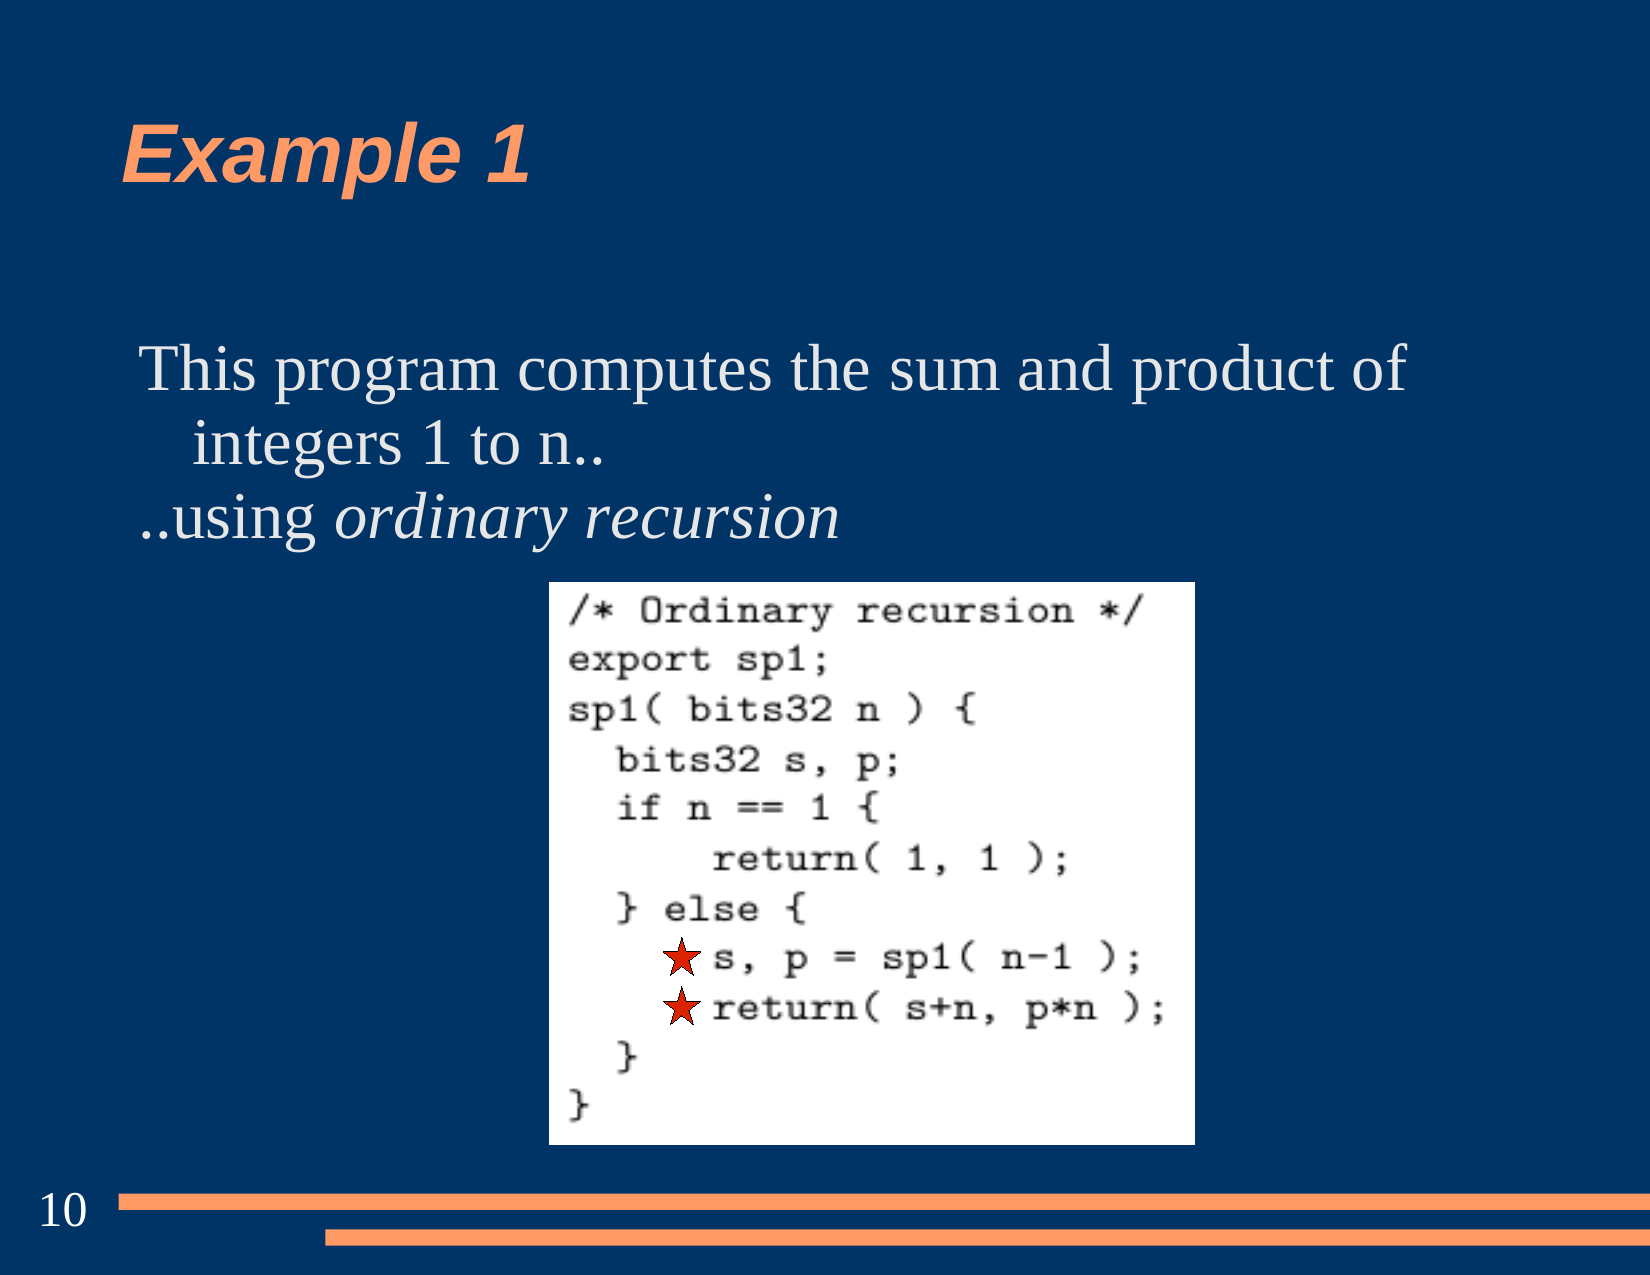

# Example 1
This program computes the sum and product of integers 1 to n..
..using ordinary recursion
10